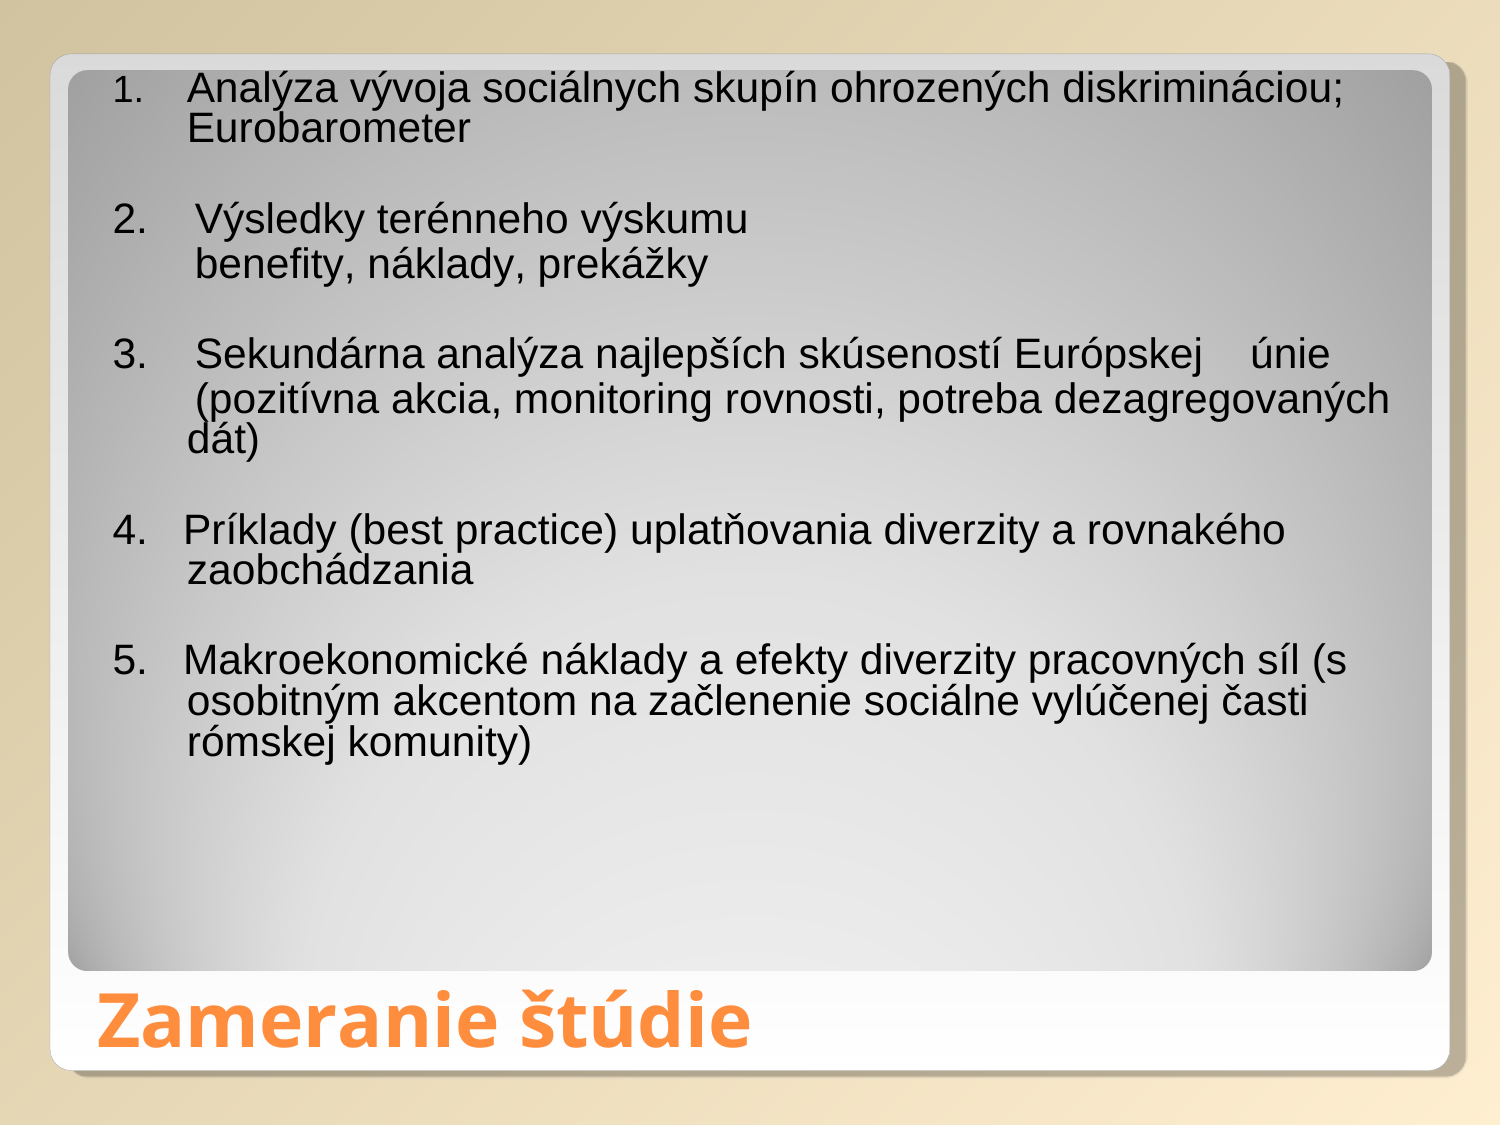

Analýza vývoja sociálnych skupín ohrozených diskrimináciou; Eurobarometer
2. Výsledky terénneho výskumu
 benefity, náklady, prekážky
3. Sekundárna analýza najlepších skúseností Európskej únie
 (pozitívna akcia, monitoring rovnosti, potreba dezagregovaných dát)
4. Príklady (best practice) uplatňovania diverzity a rovnakého zaobchádzania
5. Makroekonomické náklady a efekty diverzity pracovných síl (s osobitným akcentom na začlenenie sociálne vylúčenej časti rómskej komunity)
# Zameranie štúdie